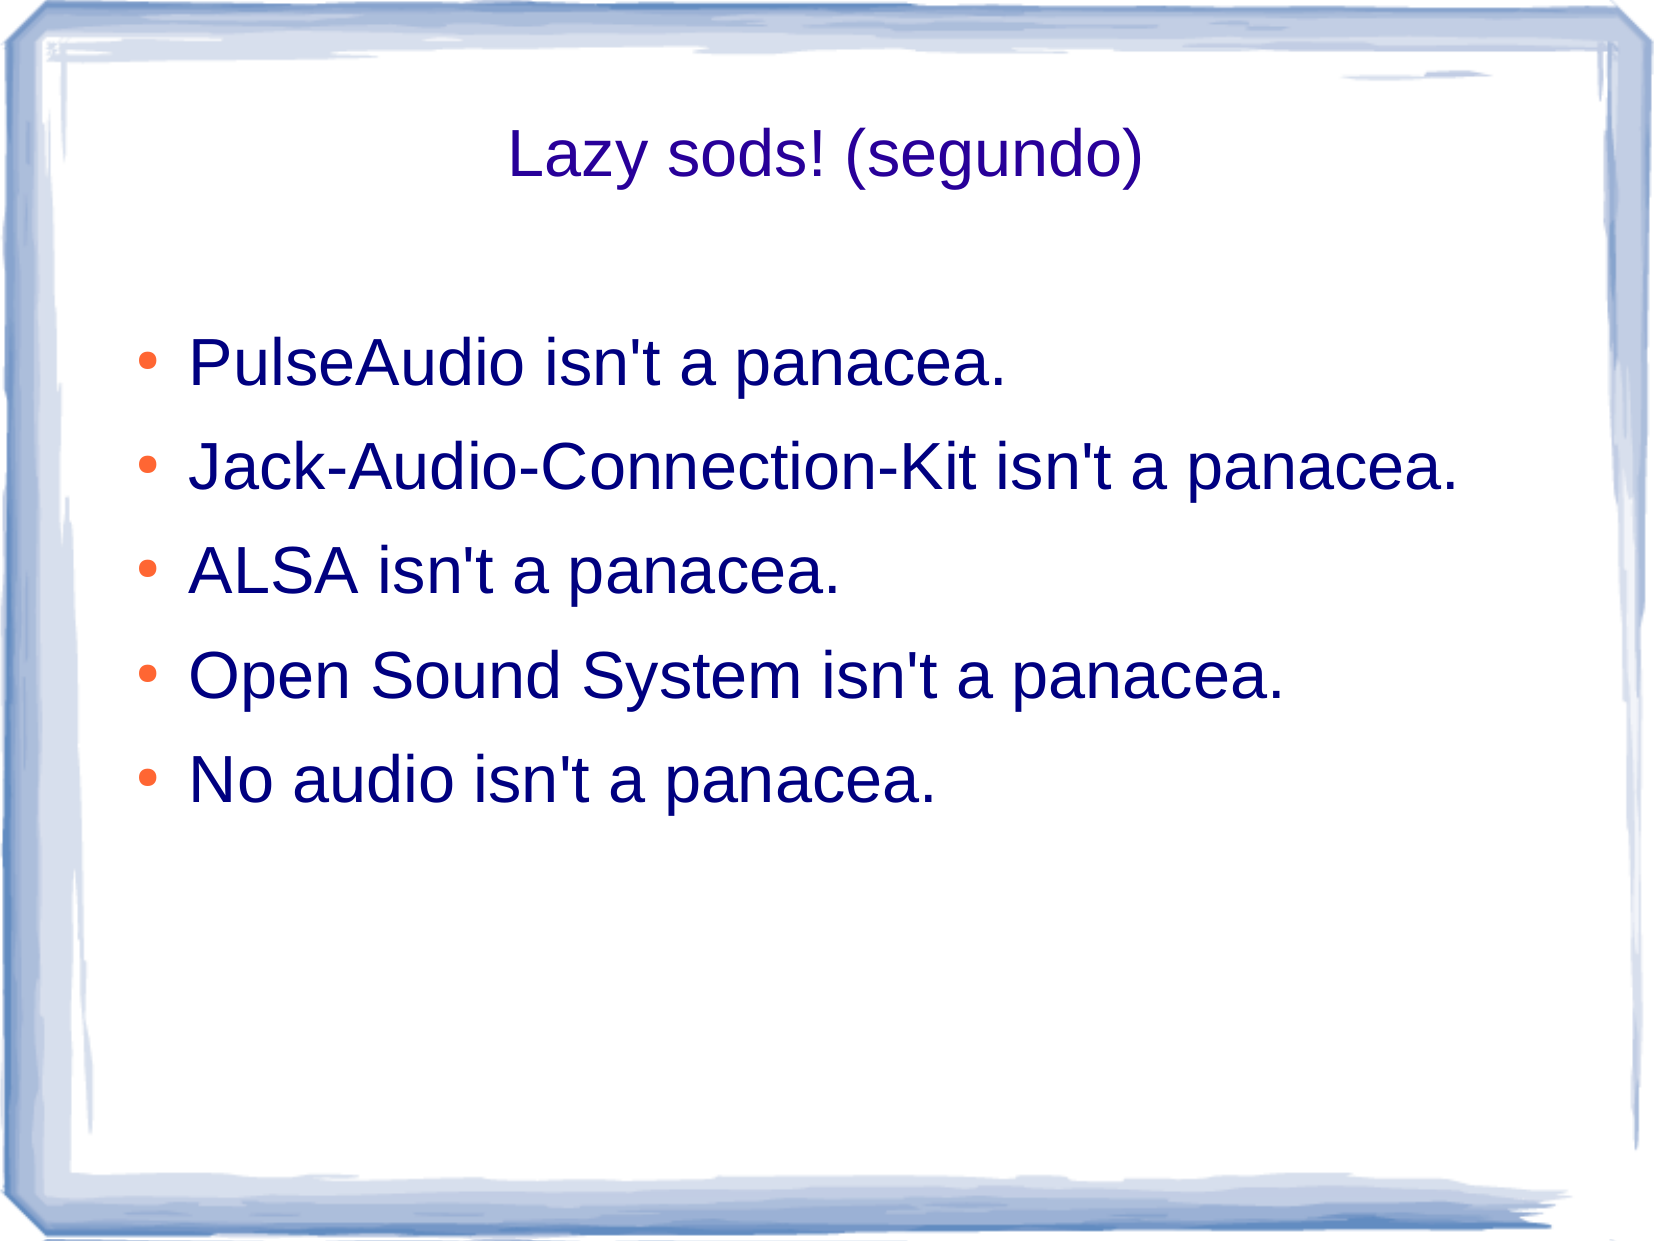

# Lazy sods! (segundo)
PulseAudio isn't a panacea.
Jack-Audio-Connection-Kit isn't a panacea.
ALSA isn't a panacea.
Open Sound System isn't a panacea.
No audio isn't a panacea.